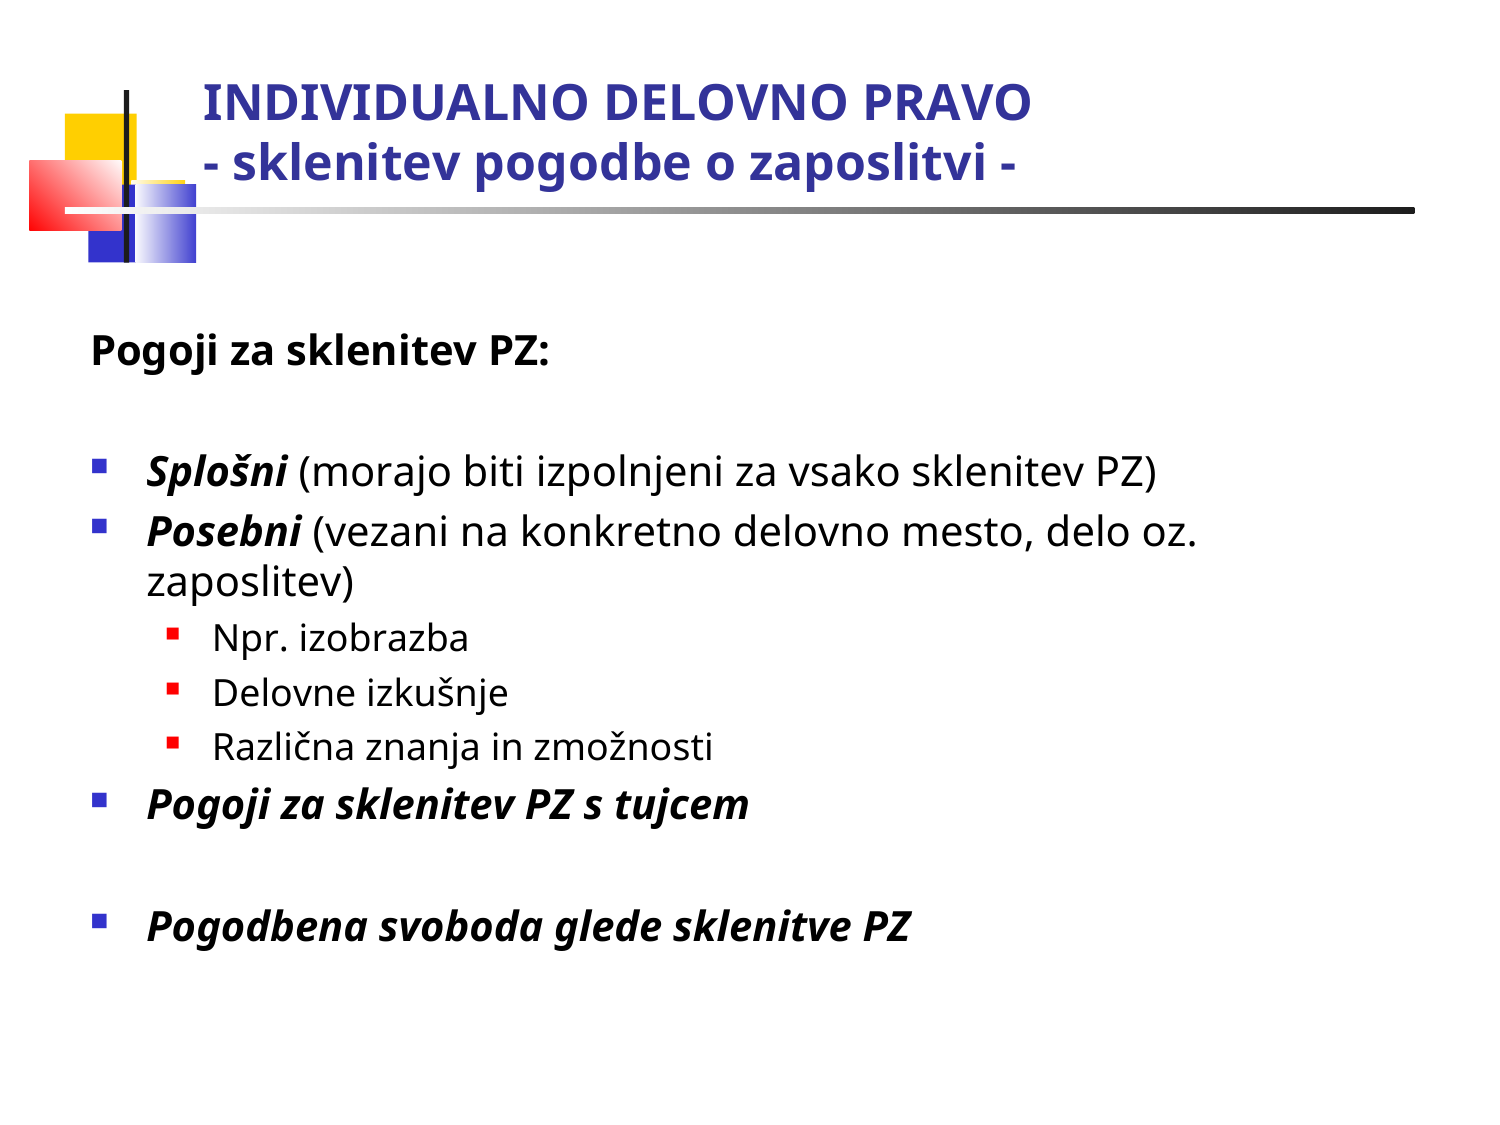

# INDIVIDUALNO DELOVNO PRAVO - sklenitev pogodbe o zaposlitvi -
Pogoji za sklenitev PZ:
Splošni (morajo biti izpolnjeni za vsako sklenitev PZ)
Posebni (vezani na konkretno delovno mesto, delo oz. zaposlitev)
Npr. izobrazba
Delovne izkušnje
Različna znanja in zmožnosti
Pogoji za sklenitev PZ s tujcem
Pogodbena svoboda glede sklenitve PZ